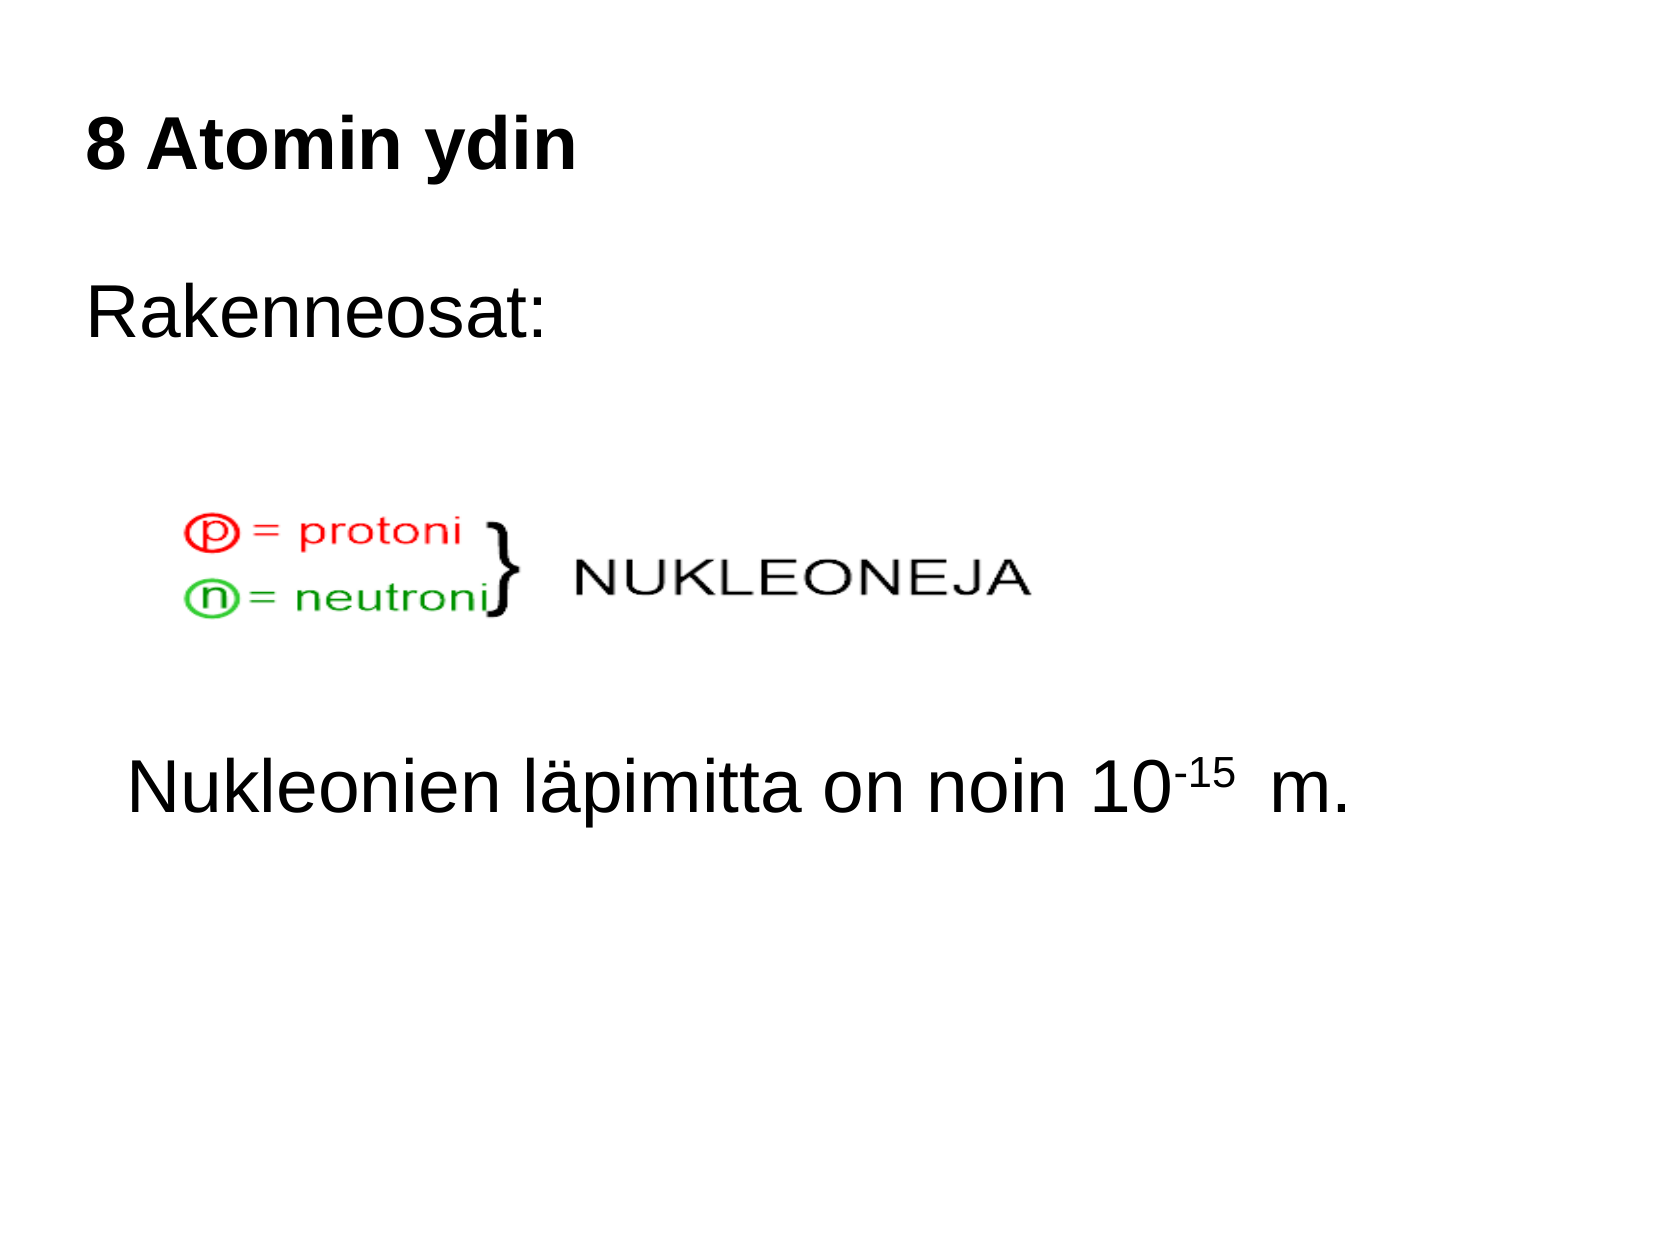

8 Atomin ydin
Rakenneosat:
Nukleonien läpimitta on noin 10-15 m.